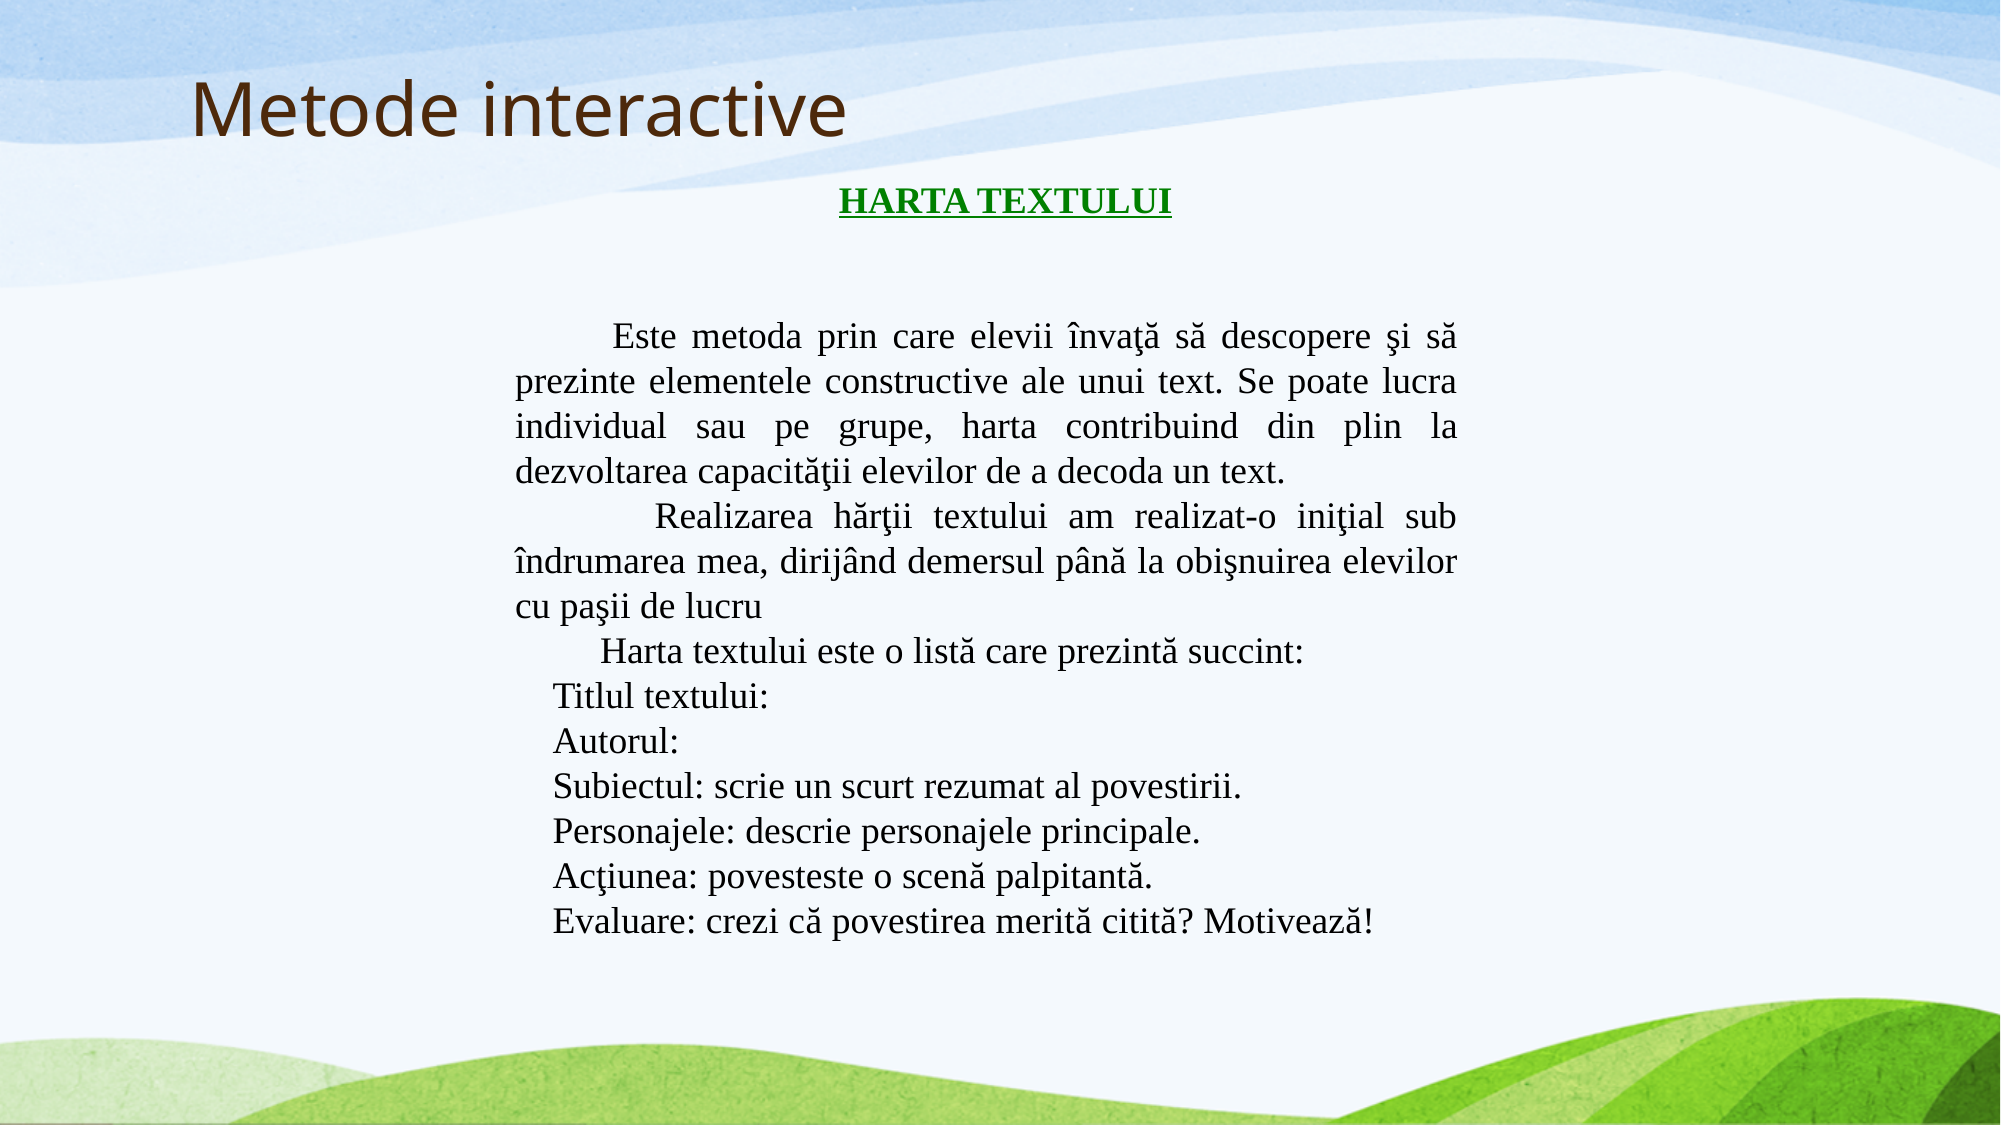

# Metode interactive
HARTA TEXTULUI
 Este metoda prin care elevii învaţă să descopere şi să prezinte elementele constructive ale unui text. Se poate lucra individual sau pe grupe, harta contribuind din plin la dezvoltarea capacităţii elevilor de a decoda un text.
 Realizarea hărţii textului am realizat-o iniţial sub îndrumarea mea, dirijând demersul până la obişnuirea elevilor cu paşii de lucru
 Harta textului este o listă care prezintă succint:
Titlul textului:
Autorul:
Subiectul: scrie un scurt rezumat al povestirii.
Personajele: descrie personajele principale.
Acţiunea: povesteste o scenă palpitantă.
Evaluare: crezi că povestirea merită citită? Motivează!